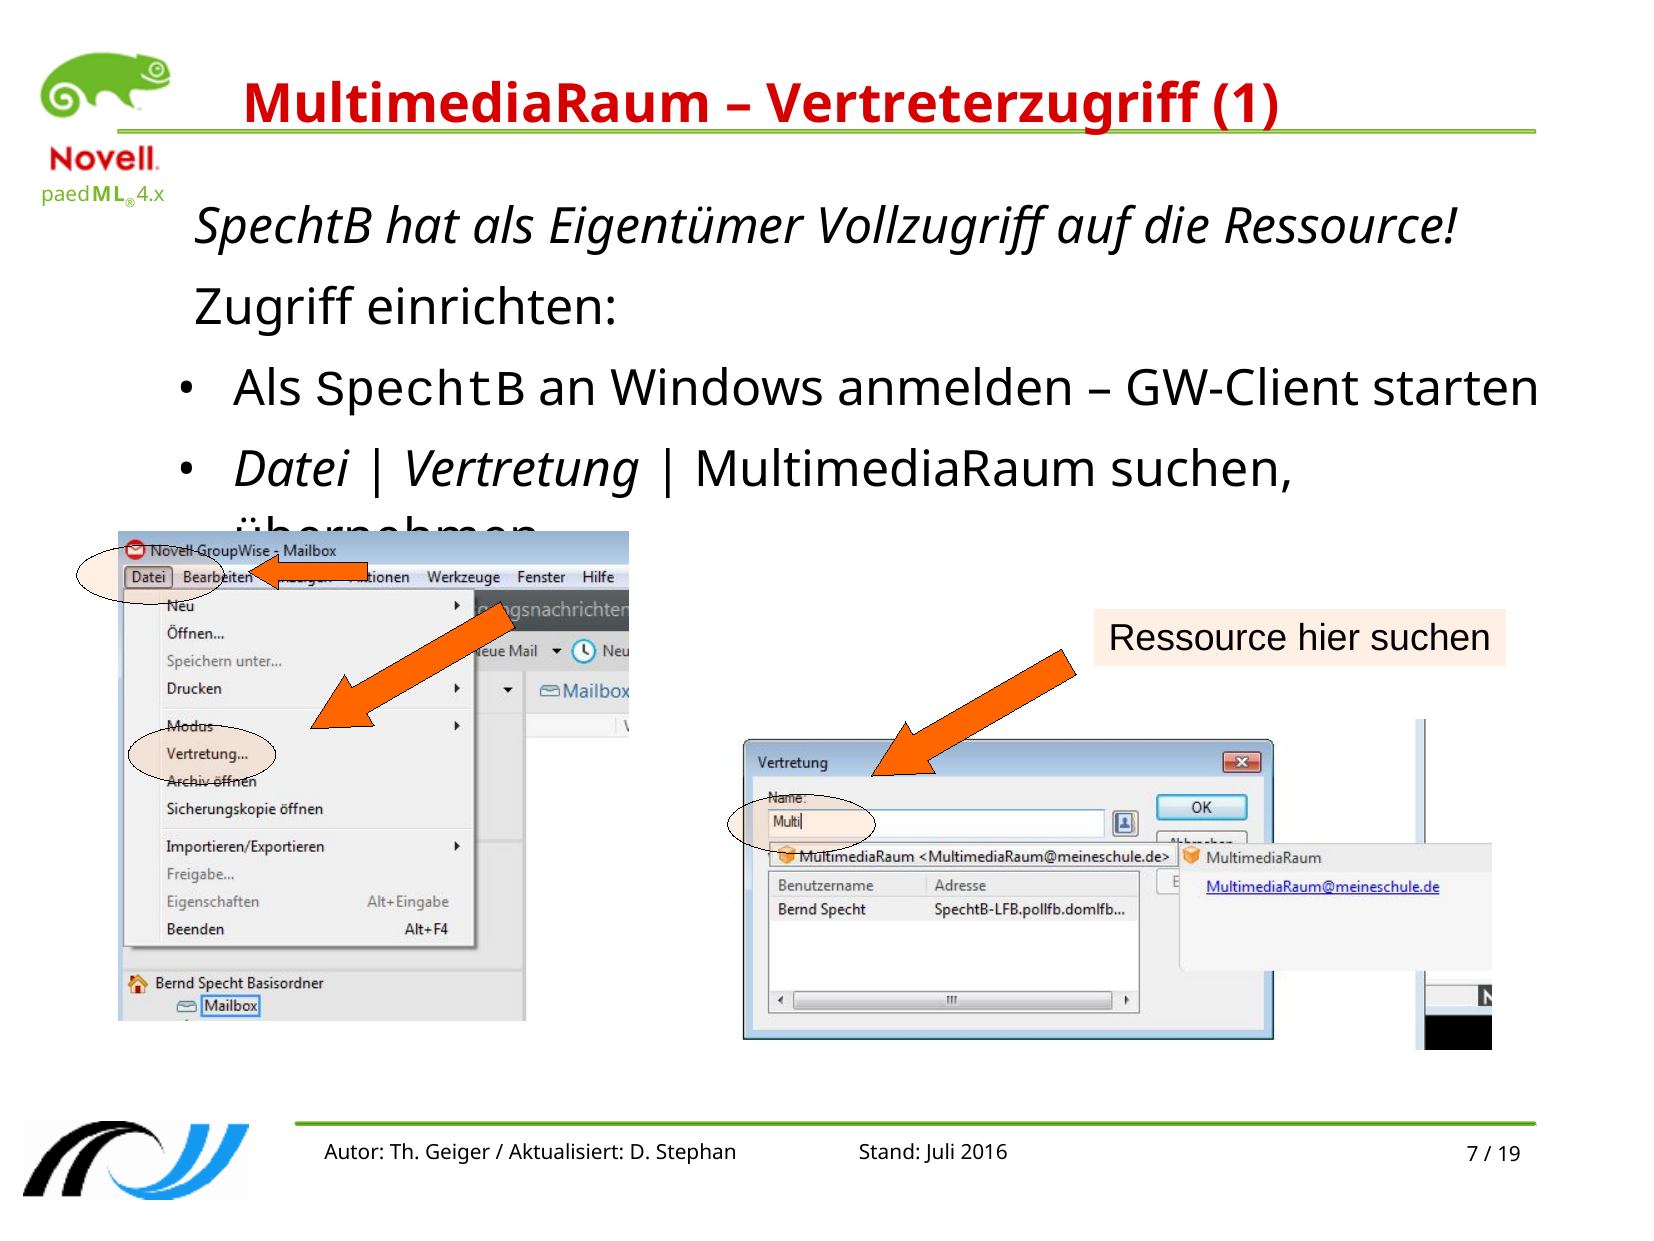

# MultimediaRaum – Vertreterzugriff (1)
SpechtB hat als Eigentümer Vollzugriff auf die Ressource!
Zugriff einrichten:
Als SpechtB an Windows anmelden – GW-Client starten
Datei | Vertretung | MultimediaRaum suchen, übernehmen
Ressource hier suchen
Autor: Th. Geiger / Aktualisiert: D. Stephan
Juli 2016
7